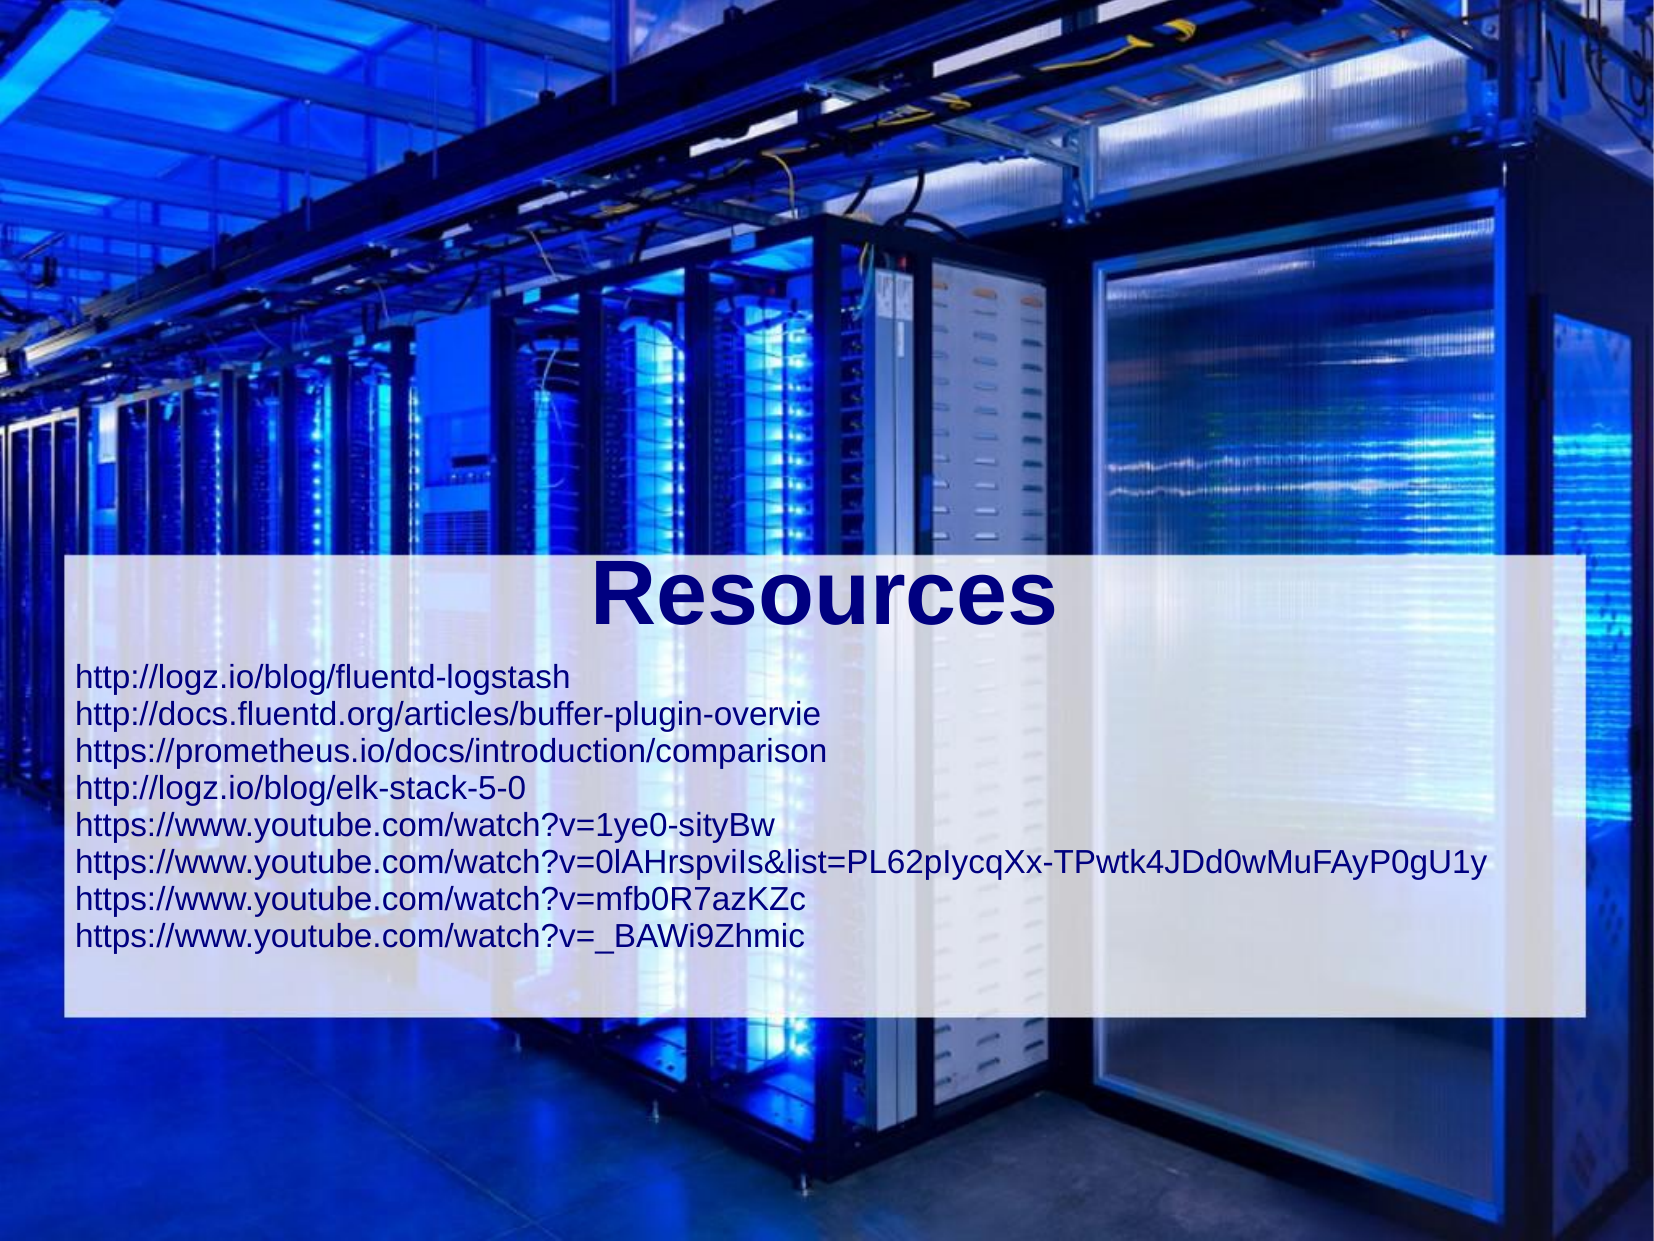

# Resources
http://logz.io/blog/fluentd-logstash
http://docs.fluentd.org/articles/buffer-plugin-overvie
https://prometheus.io/docs/introduction/comparison
http://logz.io/blog/elk-stack-5-0
https://www.youtube.com/watch?v=1ye0-sityBw
https://www.youtube.com/watch?v=0lAHrspviIs&list=PL62pIycqXx-TPwtk4JDd0wMuFAyP0gU1y
https://www.youtube.com/watch?v=mfb0R7azKZc
https://www.youtube.com/watch?v=_BAWi9Zhmic